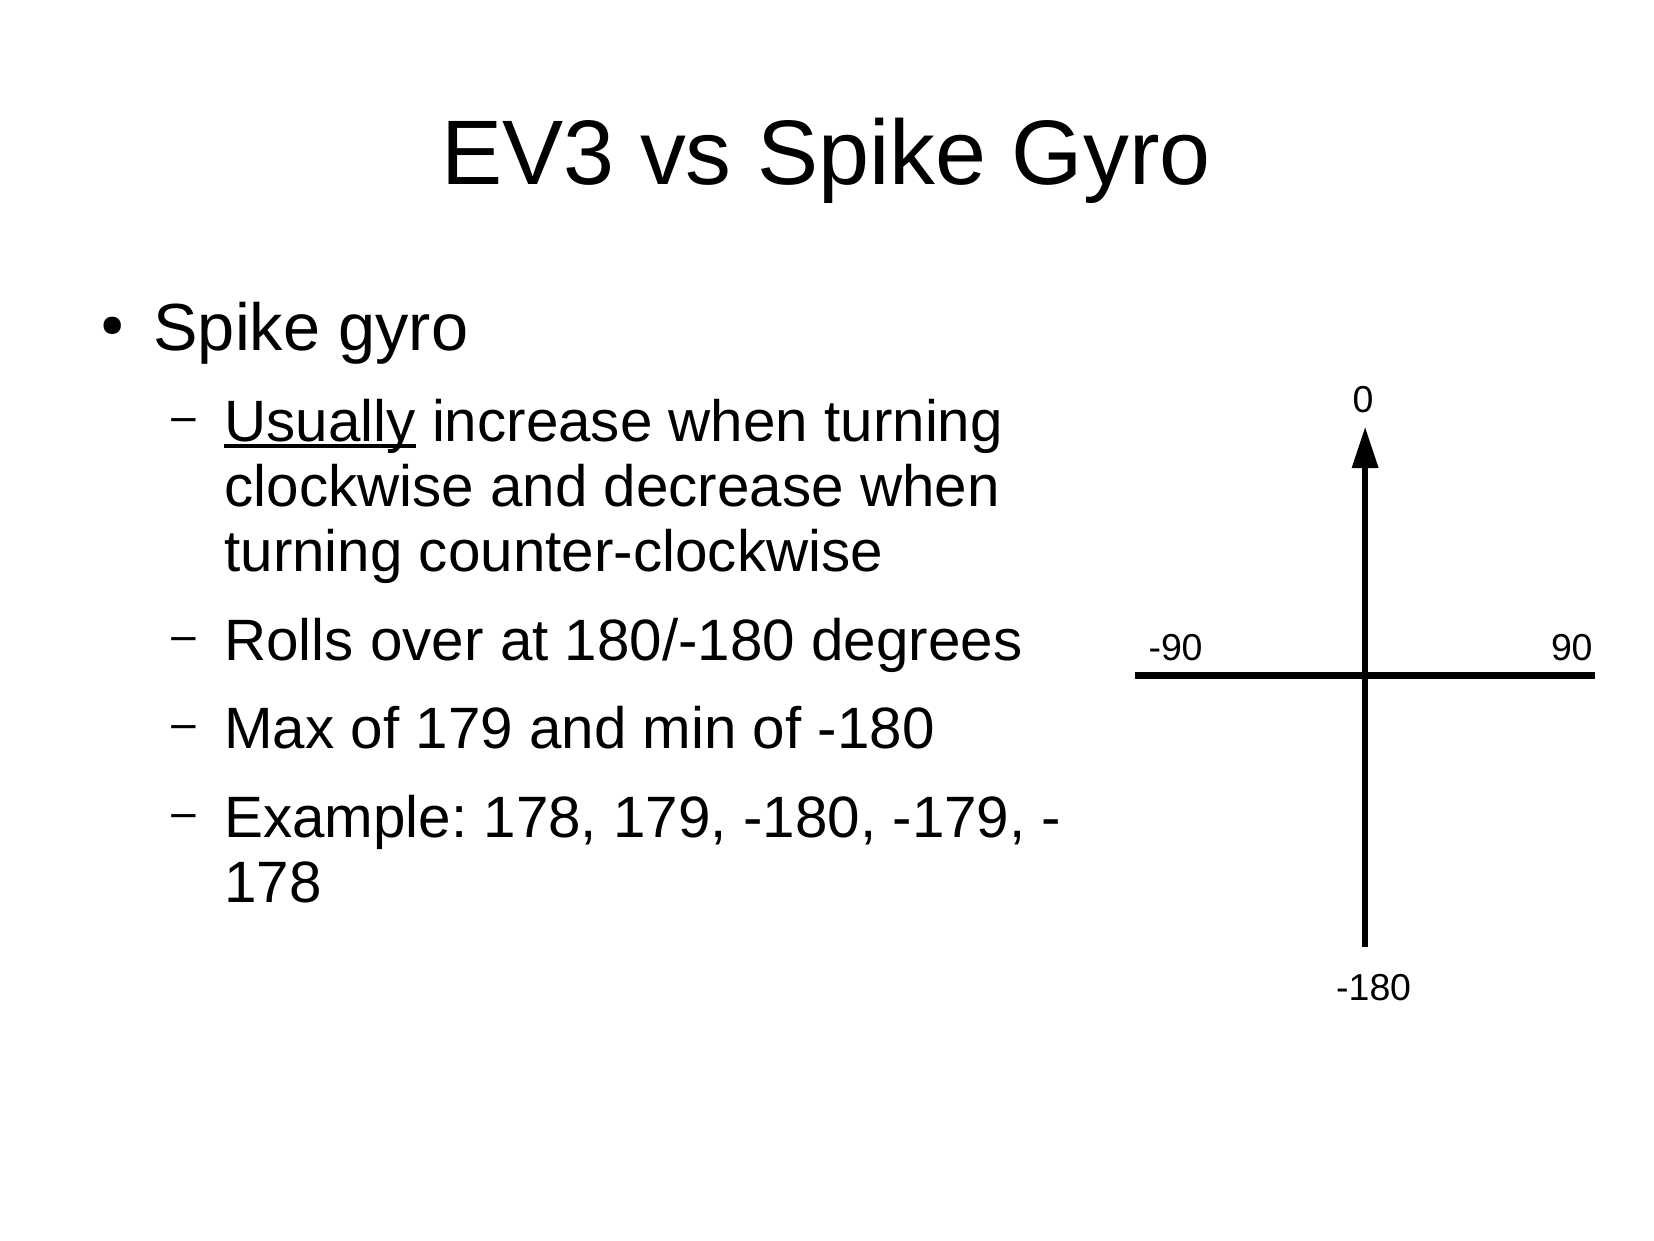

# EV3 vs Spike Gyro
Spike gyro
Usually increase when turning clockwise and decrease when turning counter-clockwise
Rolls over at 180/-180 degrees
Max of 179 and min of -180
Example: 178, 179, -180, -179, -178
0
-90
90
-180